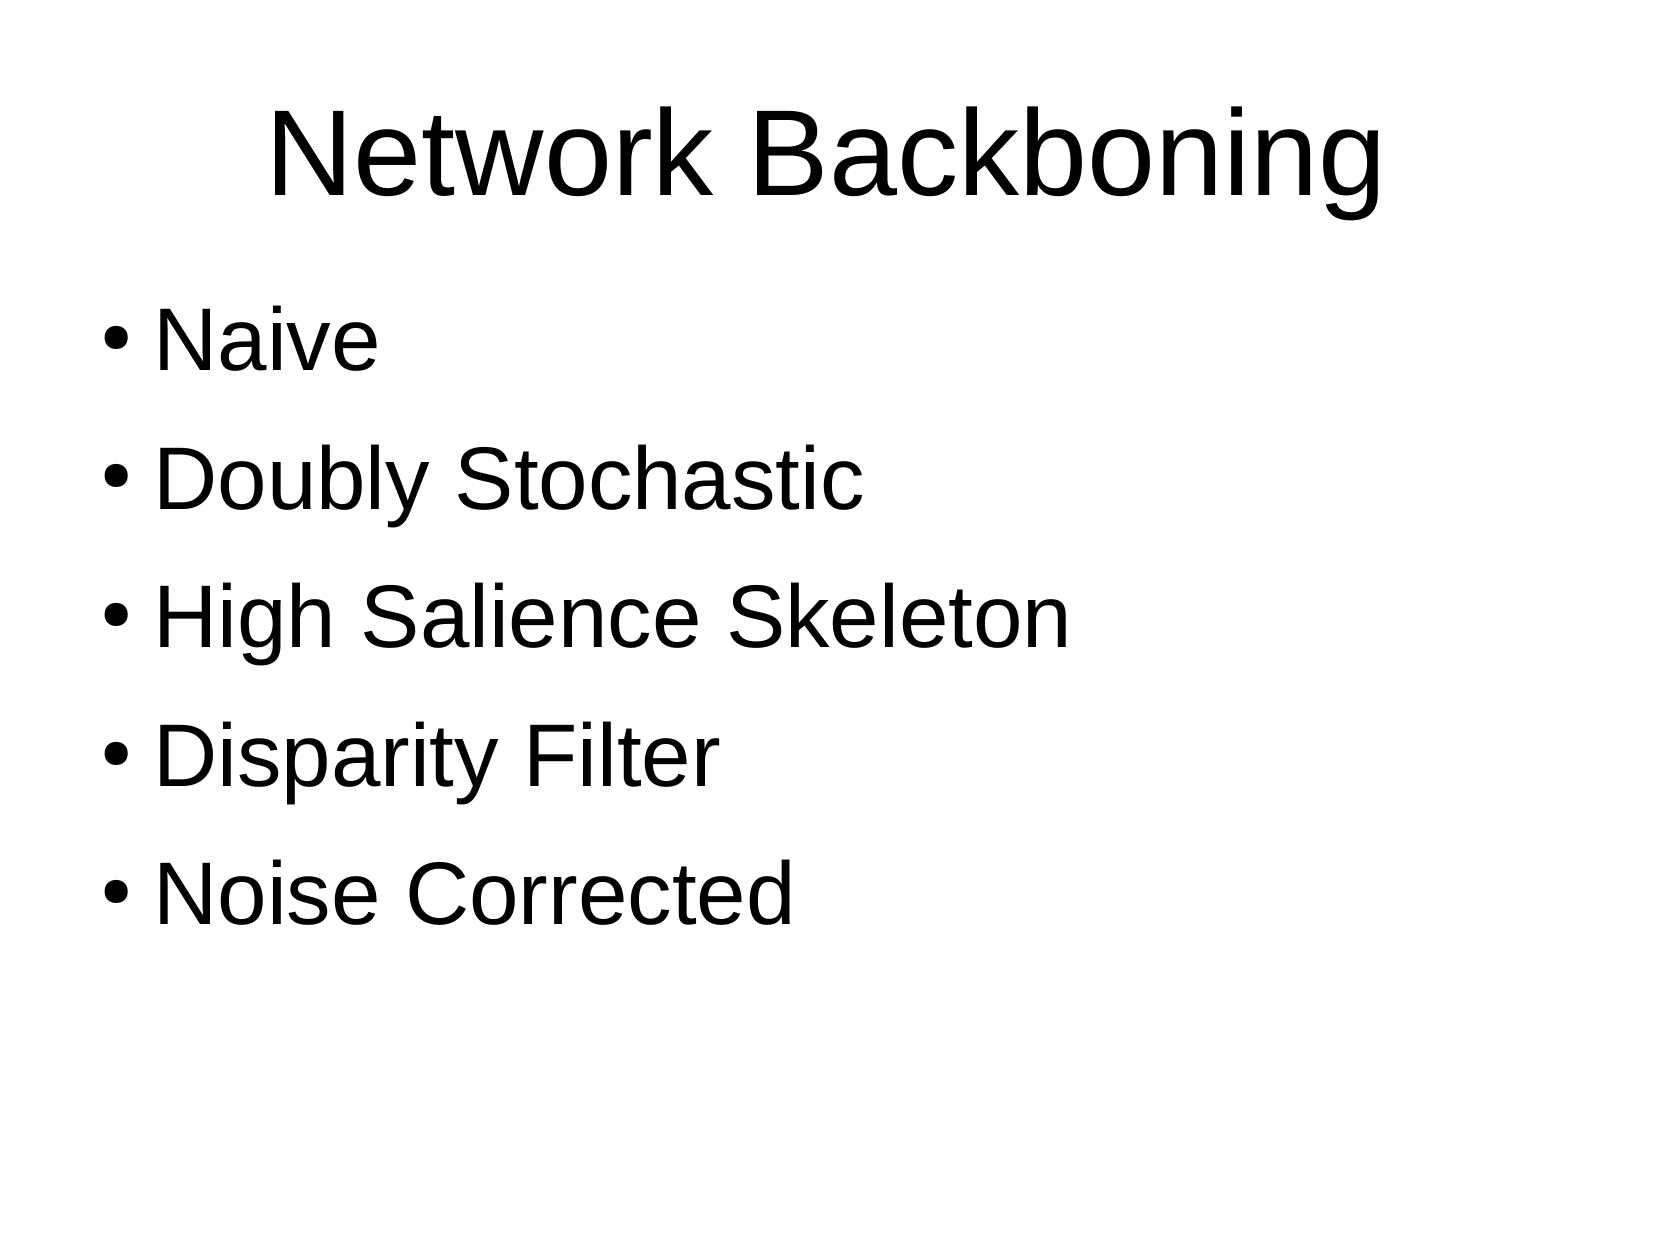

# Network Backboning
Naive
Doubly Stochastic
High Salience Skeleton
Disparity Filter
Noise Corrected